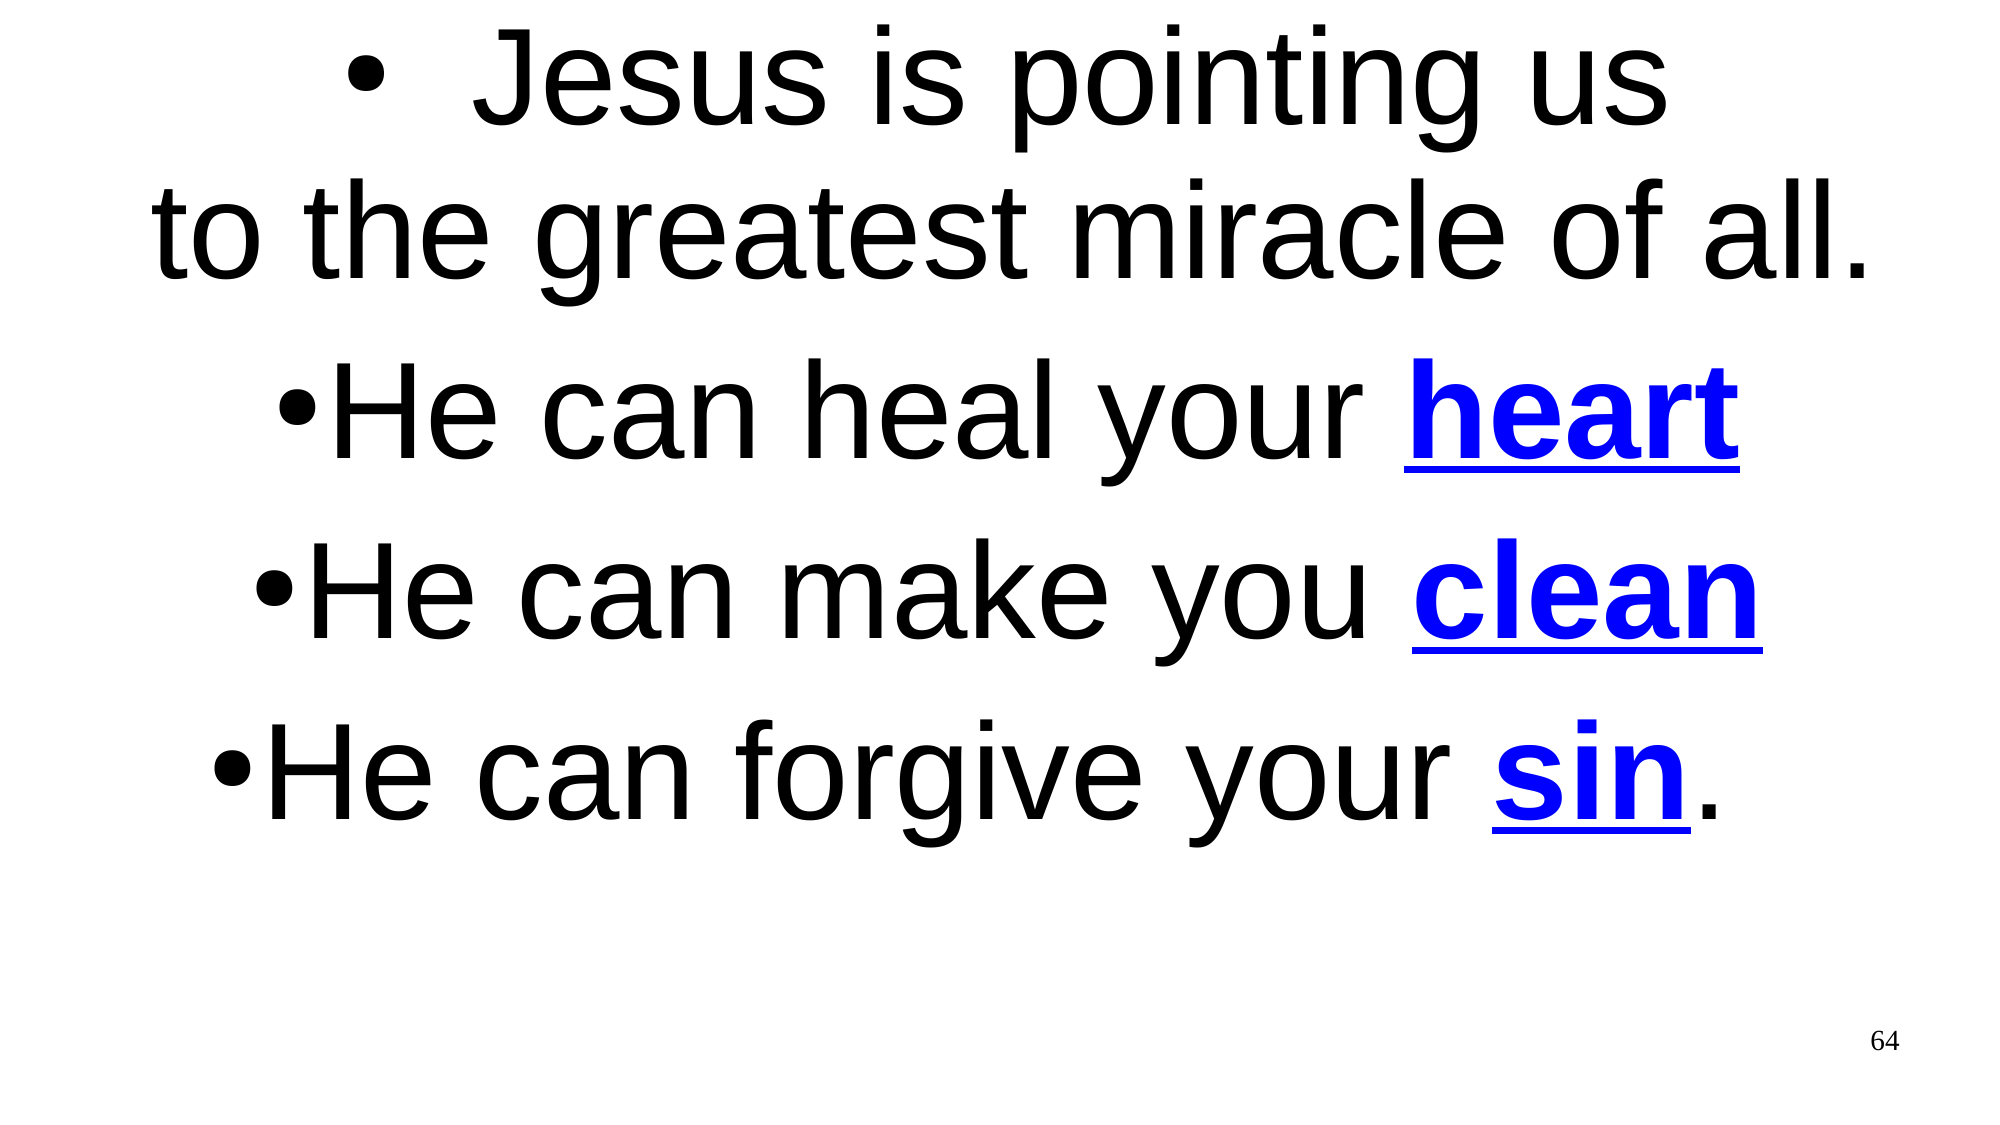

# Jesus is pointing us to the greatest miracle of all.
He can heal your heart
He can make you clean
He can forgive your sin.
64